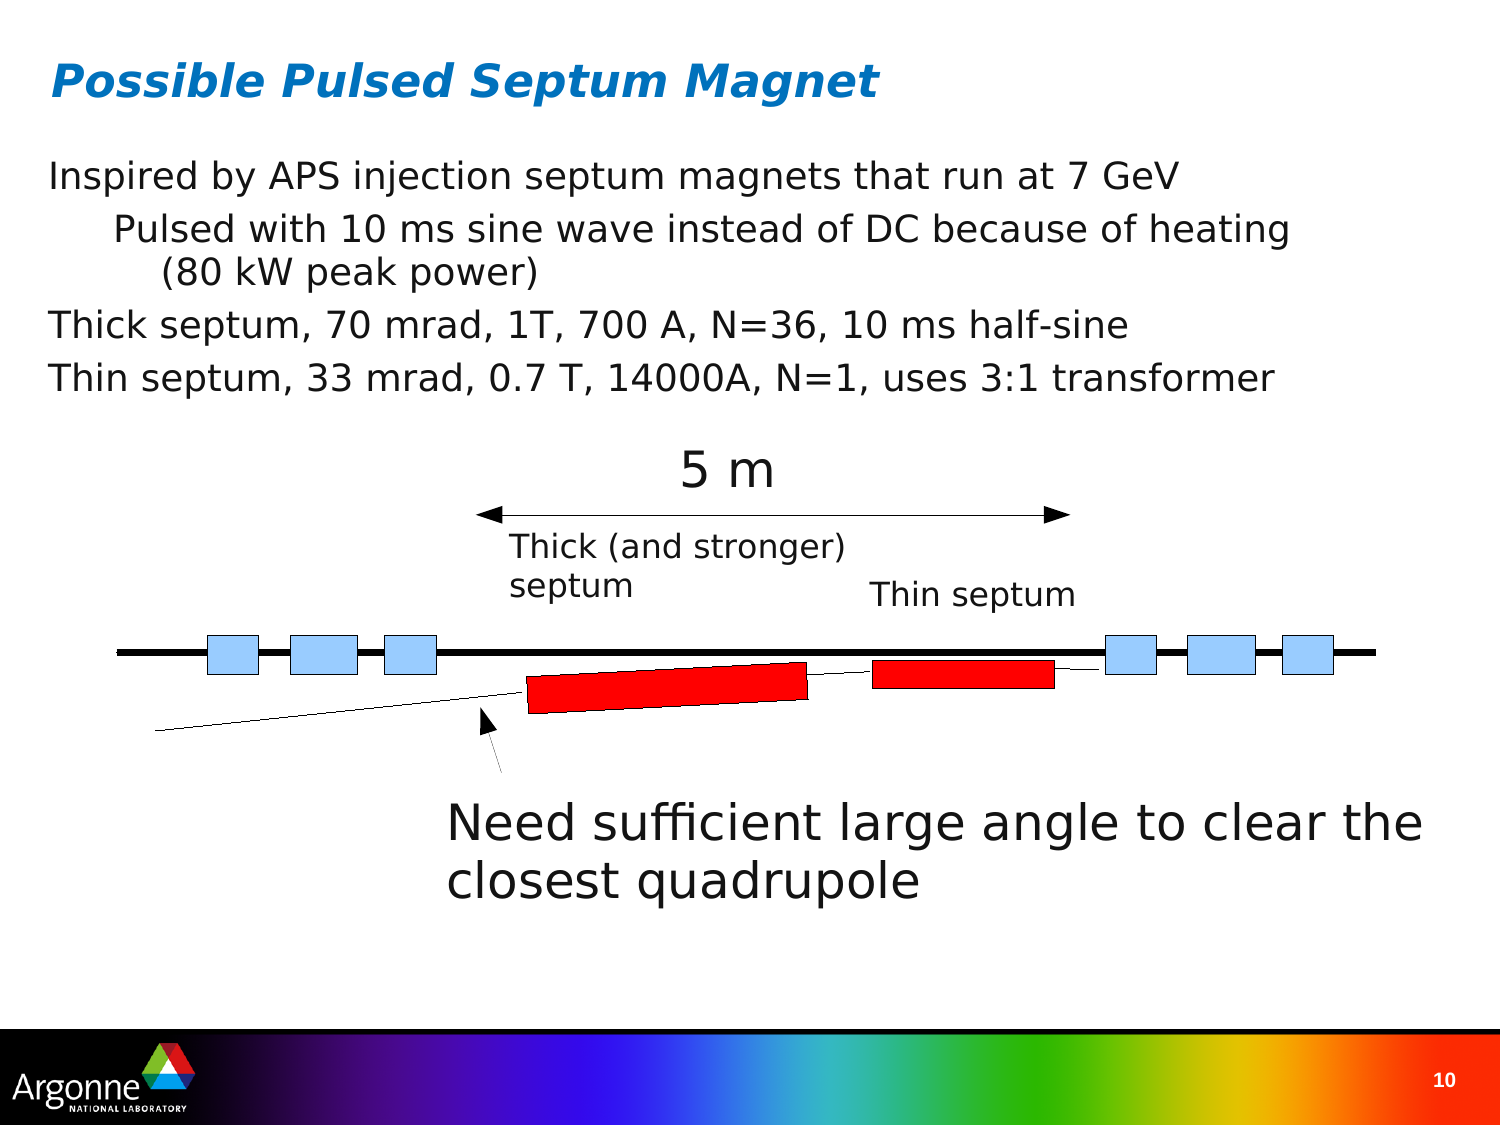

# Possible Pulsed Septum Magnet
Inspired by APS injection septum magnets that run at 7 GeV
Pulsed with 10 ms sine wave instead of DC because of heating (80 kW peak power)
Thick septum, 70 mrad, 1T, 700 A, N=36, 10 ms half-sine
Thin septum, 33 mrad, 0.7 T, 14000A, N=1, uses 3:1 transformer
5 m
Thick (and stronger)
septum
Thin septum
Need sufficient large angle to clear the
closest quadrupole
10